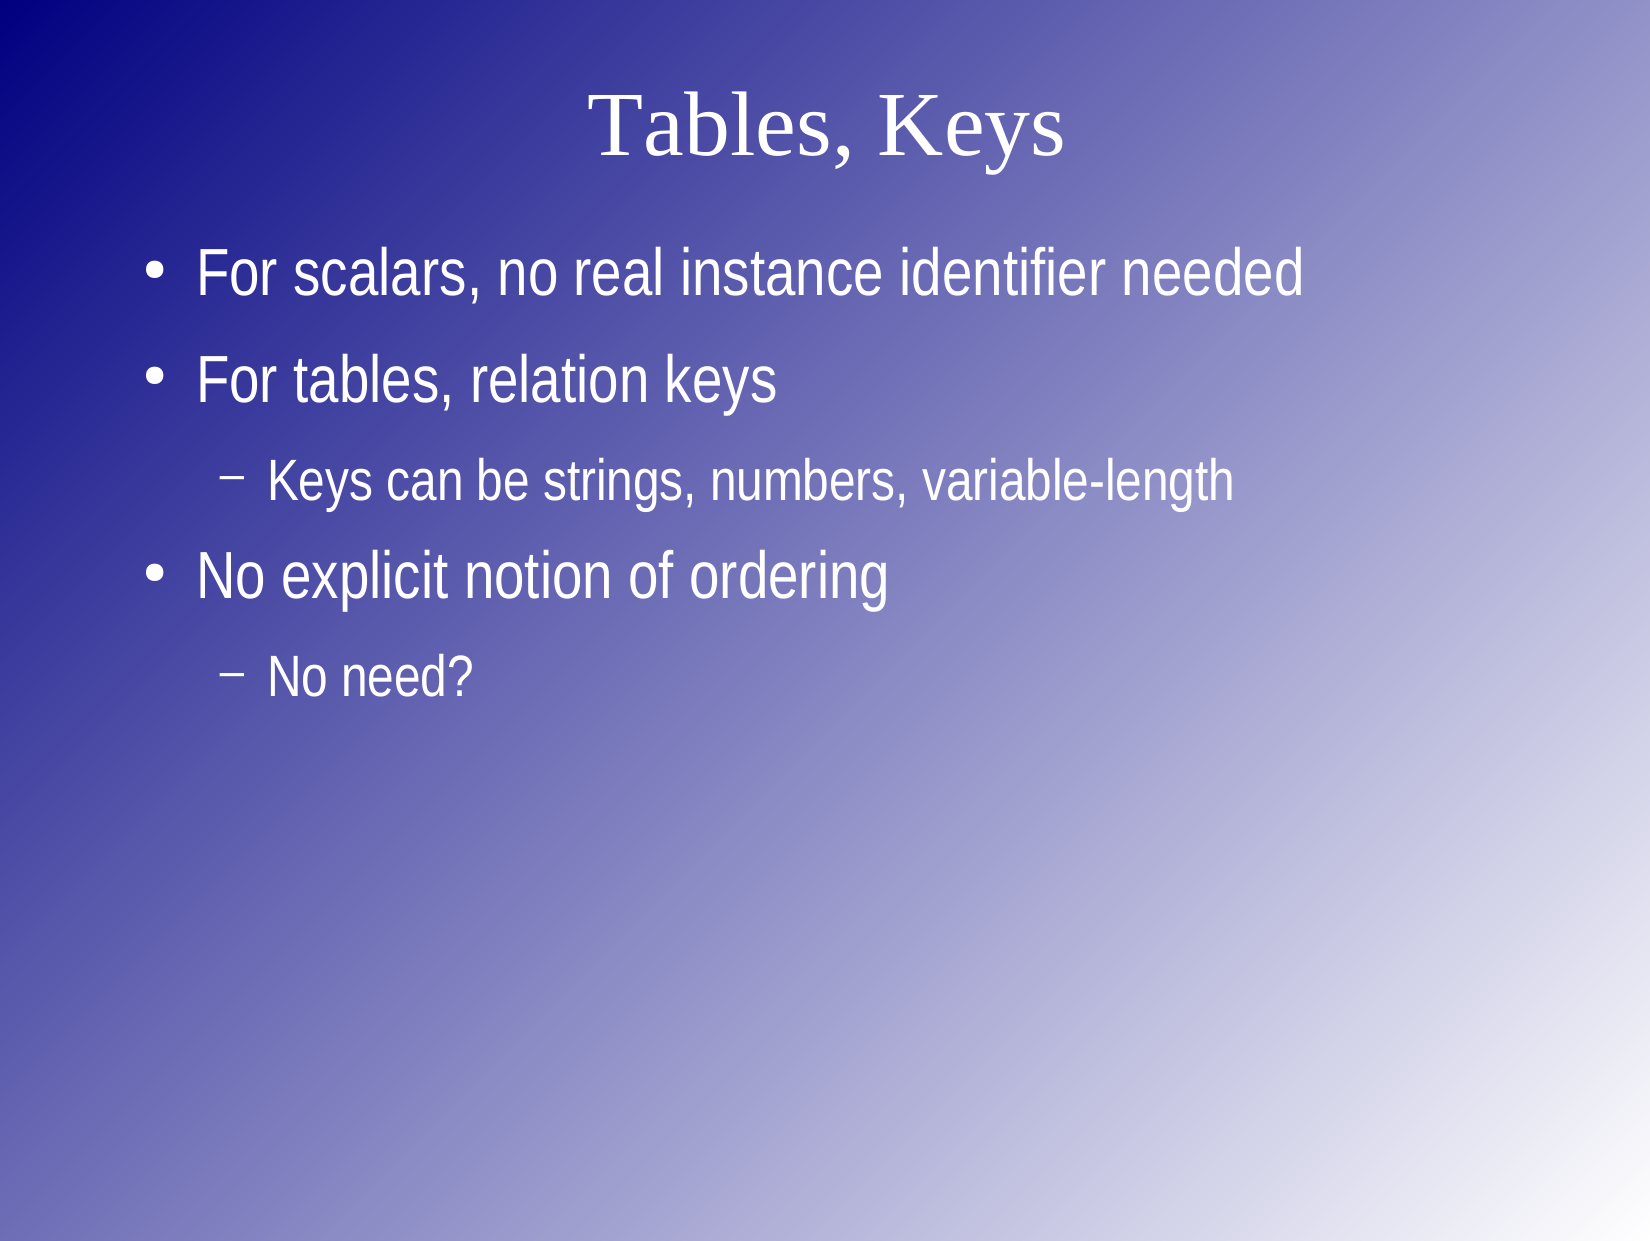

# Tables, Keys
For scalars, no real instance identifier needed
For tables, relation keys
Keys can be strings, numbers, variable-length
No explicit notion of ordering
No need?